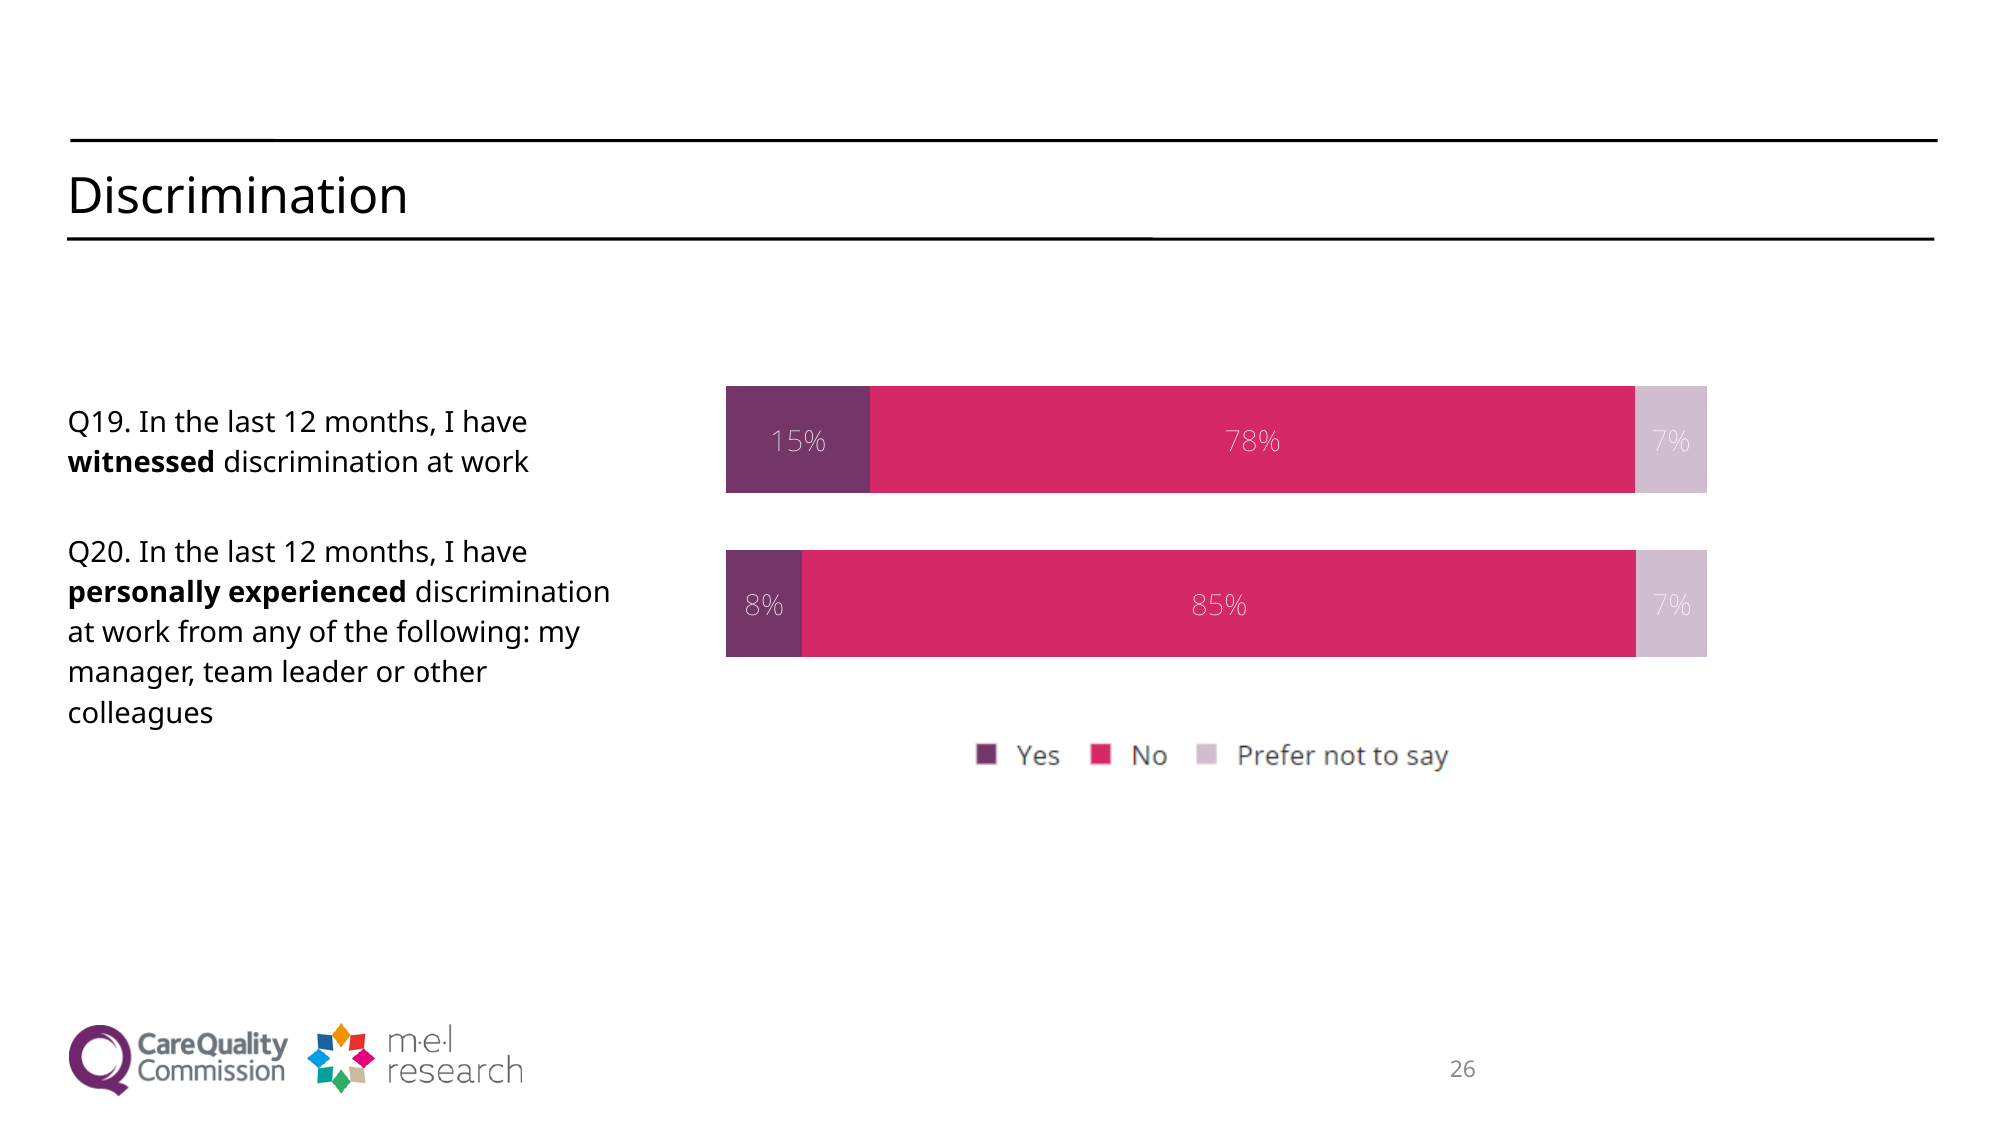

# Discrimination
Q19. In the last 12 months, I have witnessed discrimination at work
Q20. In the last 12 months, I have personally experienced discrimination at work from any of the following: my manager, team leader or other colleagues